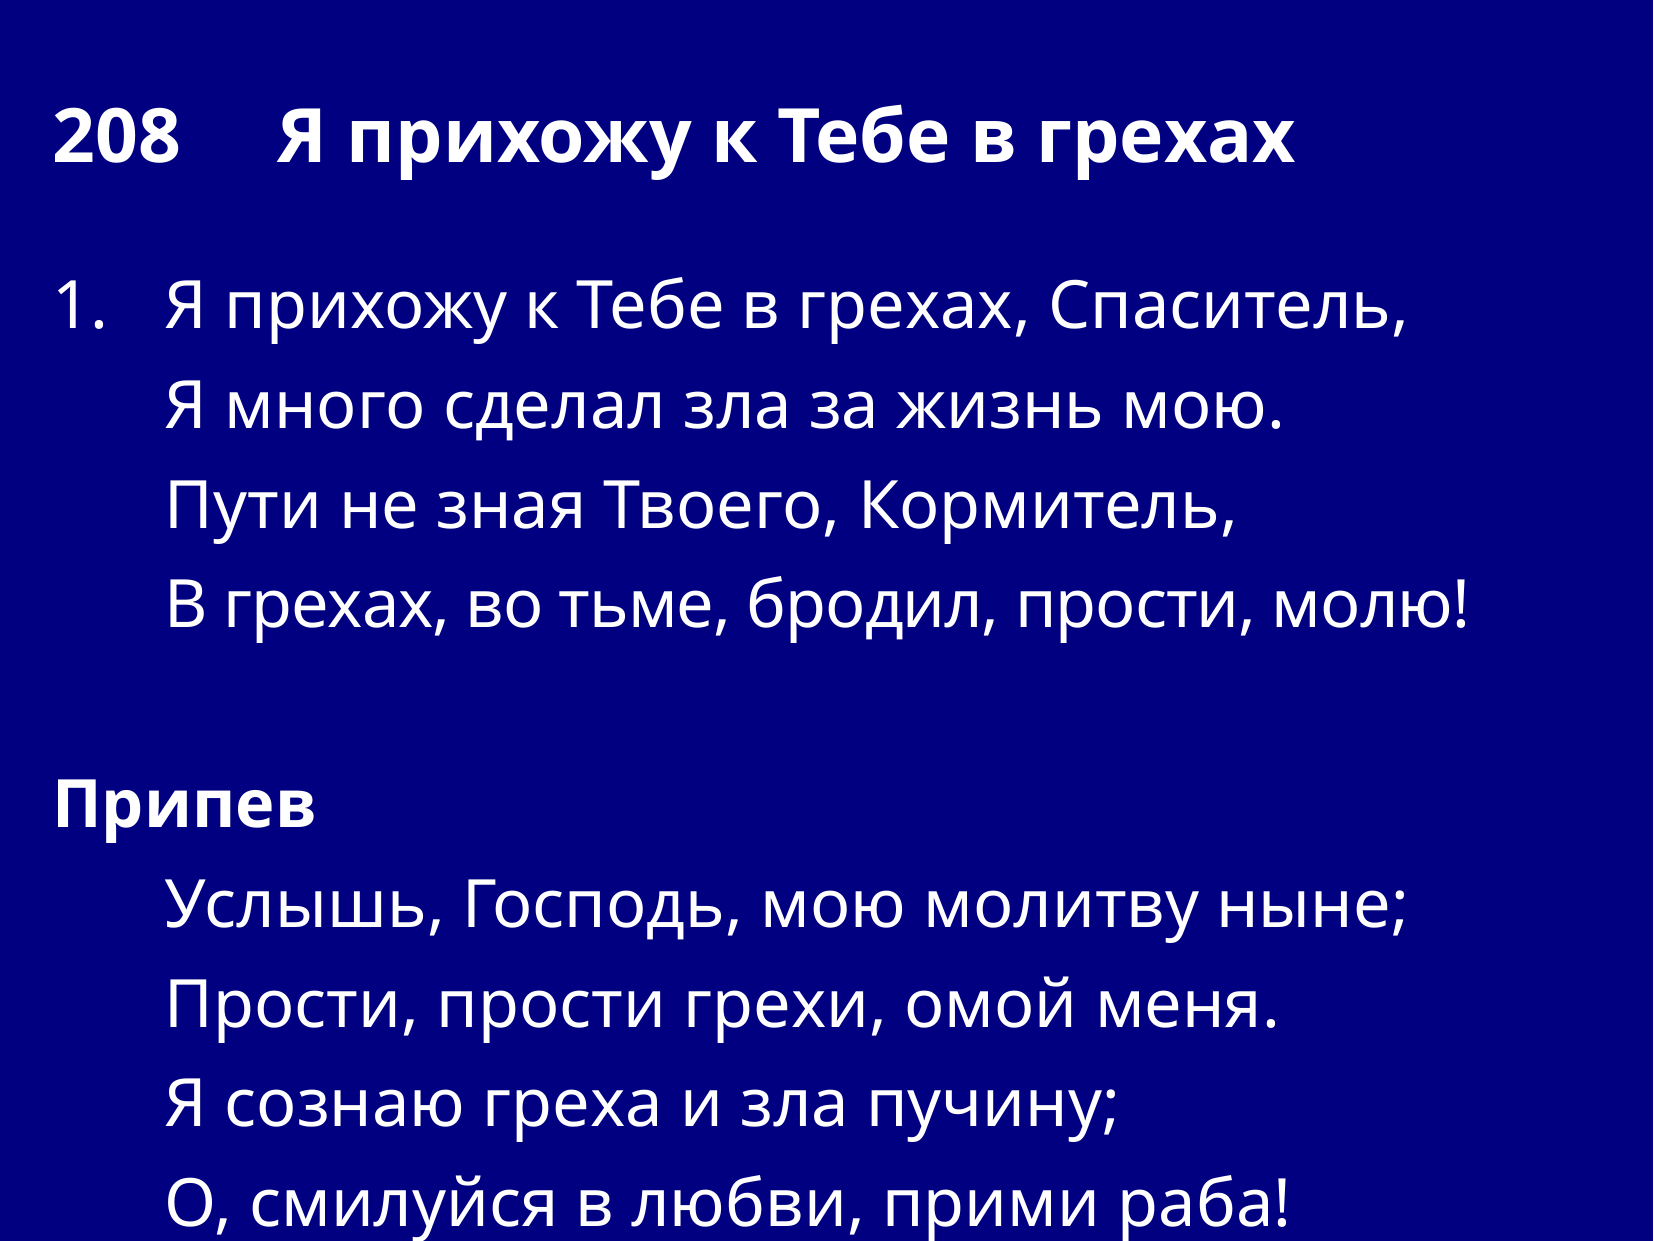

208	Я прихожу к Тебе в грехах
1.	Я прихожу к Тебе в грехах, Спаситель,
	Я много сделал зла за жизнь мою.
	Пути не зная Твоего, Кормитель,
	В грехах, во тьме, бродил, прости, молю!
Припев
	Услышь, Господь, мою молитву ныне;
	Прости, прости грехи, омой меня.
	Я сознаю греха и зла пучину;
	О, смилуйся в любви, прими раба!